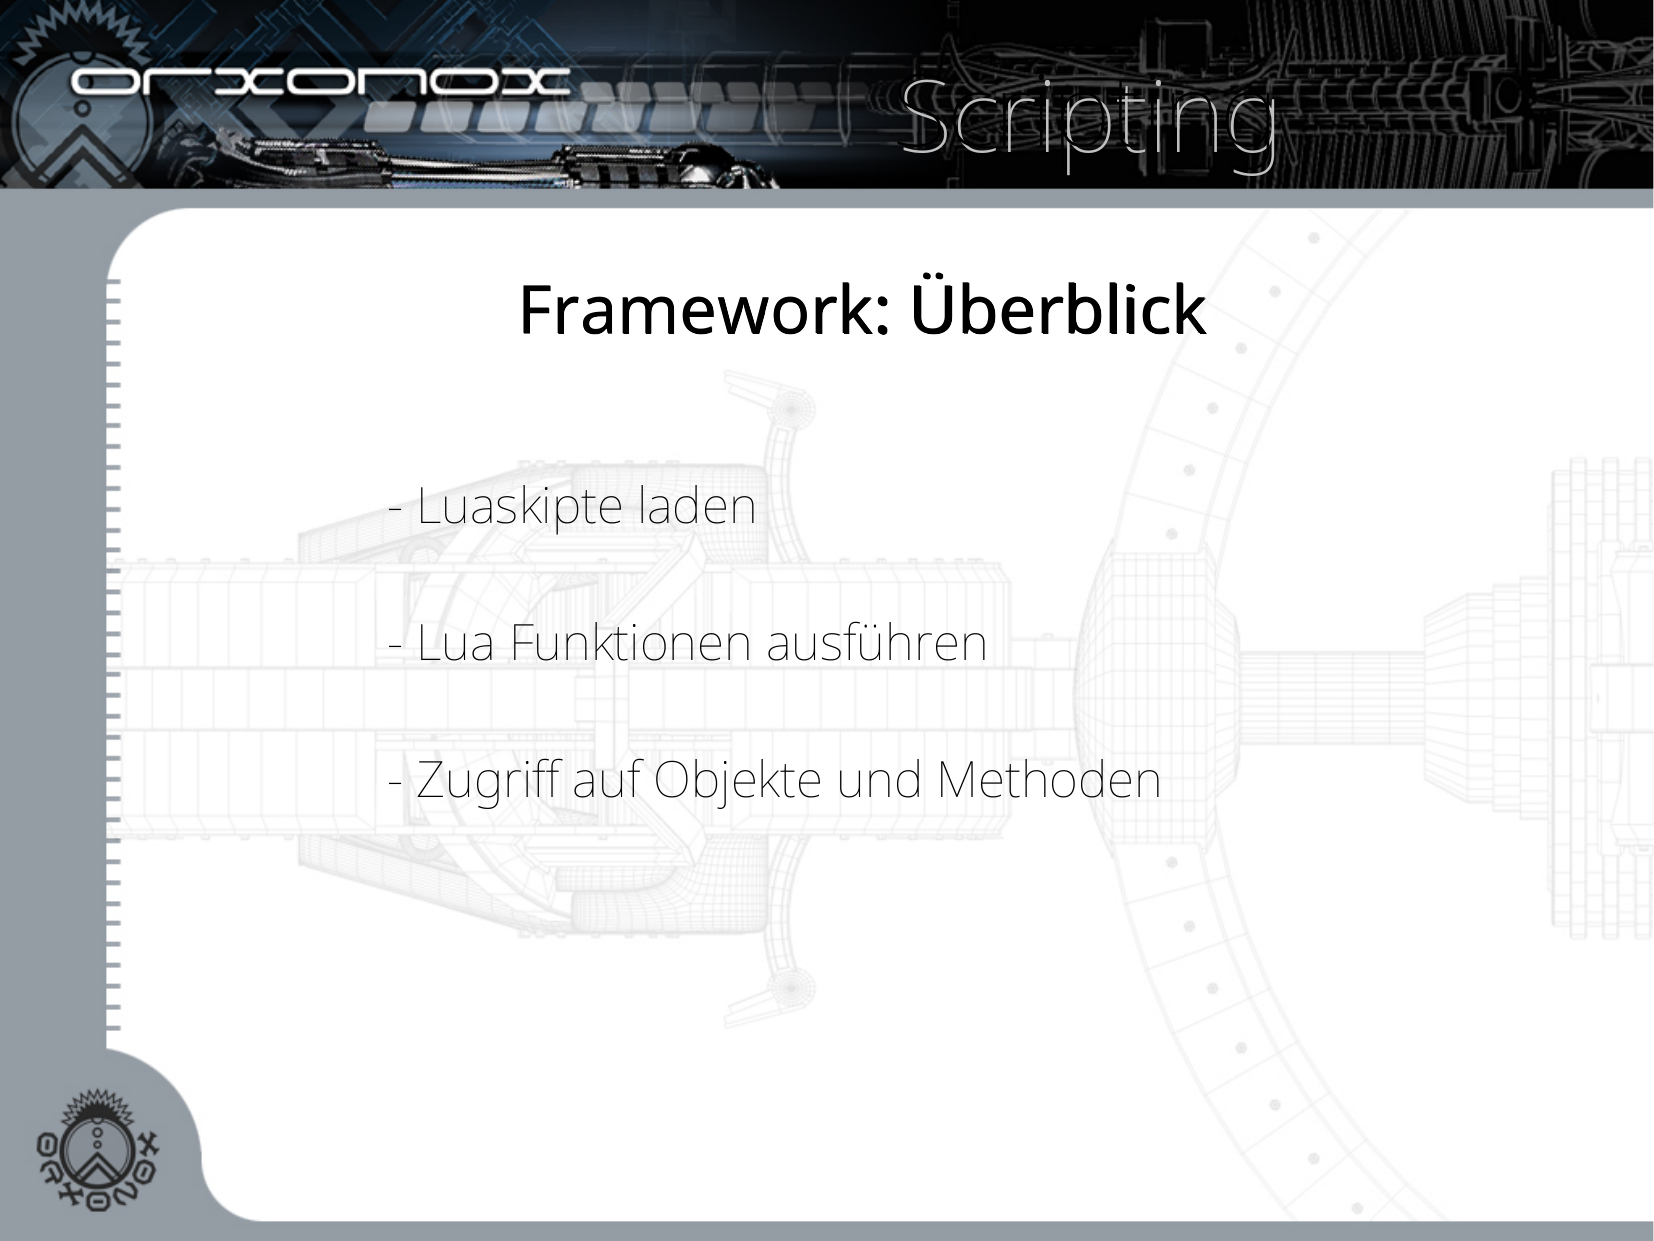

Scripting
Framework: Überblick
- Luaskipte laden
- Lua Funktionen ausführen
- Zugriff auf Objekte und Methoden